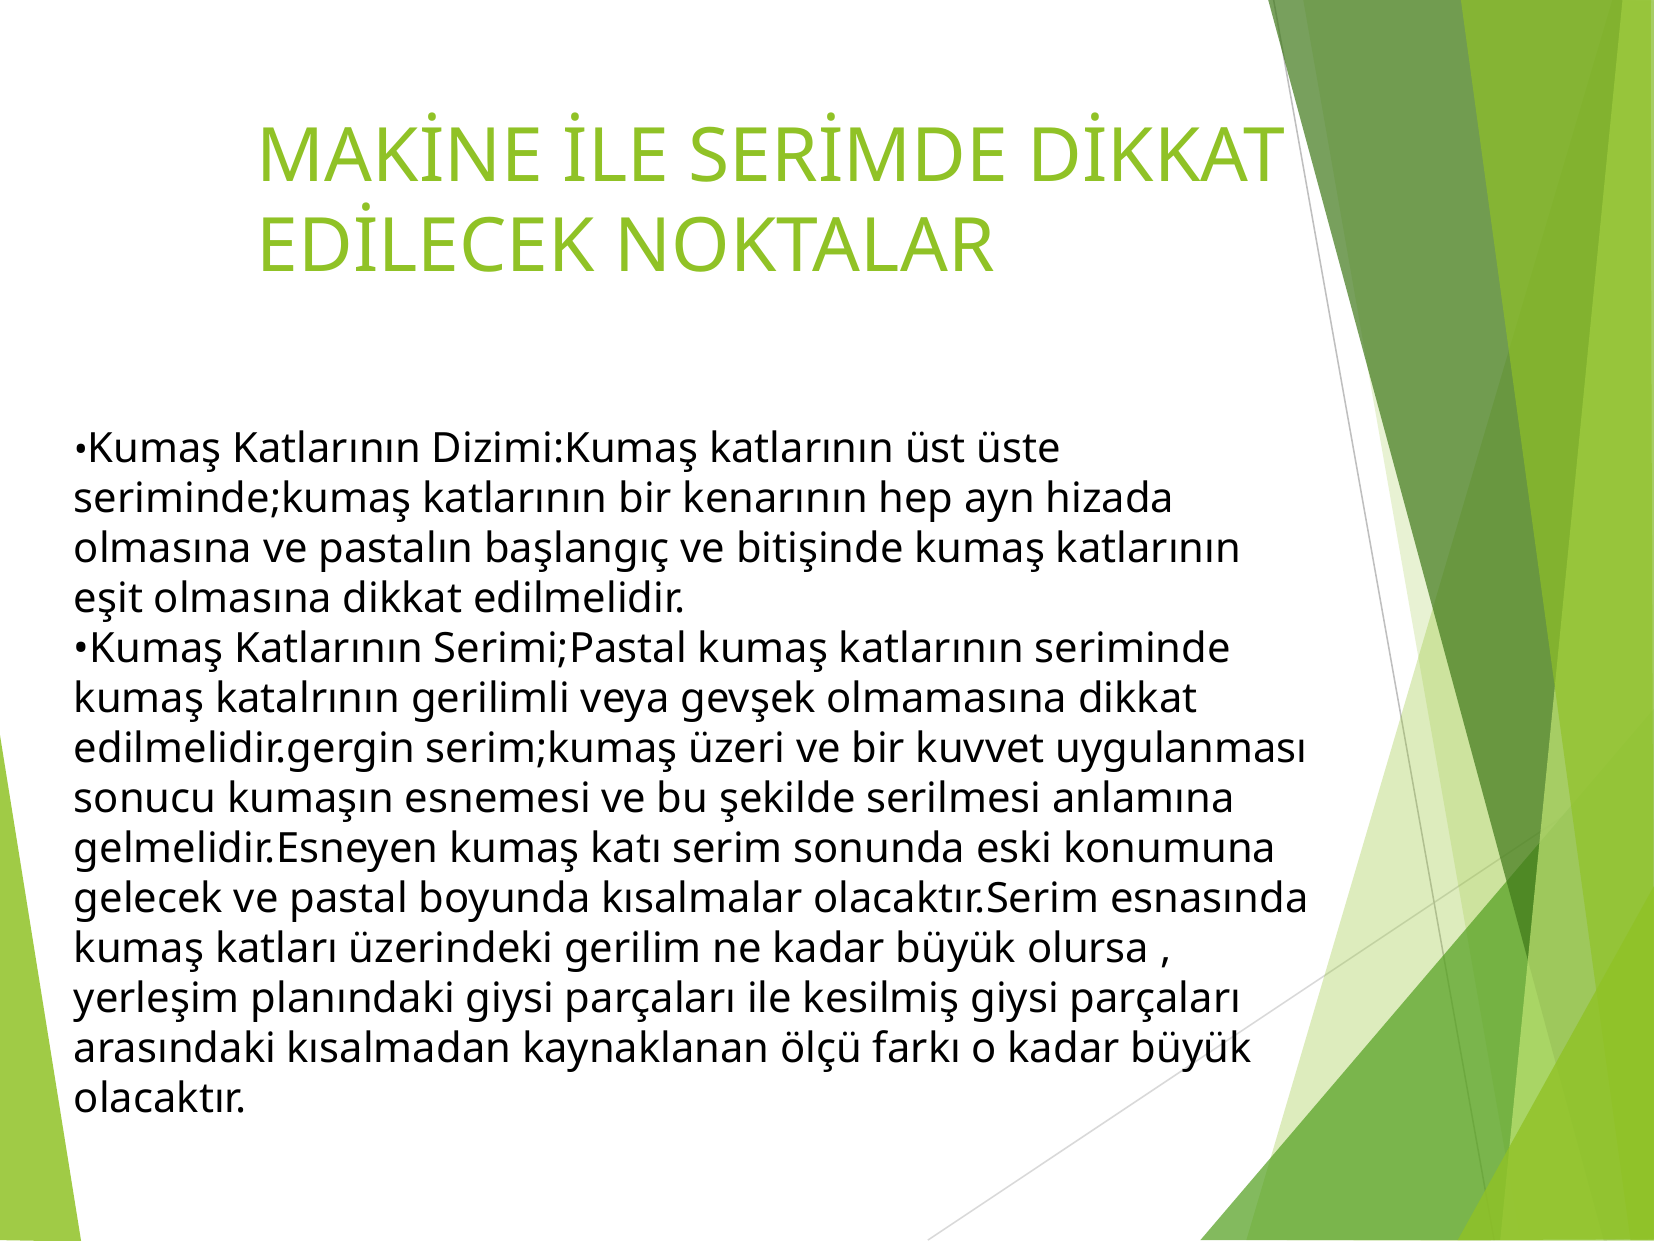

# MAKİNE İLE SERİMDE DİKKAT EDİLECEK NOKTALAR
•Kumaş Katlarının Dizimi:Kumaş katlarının üst üste seriminde;kumaş katlarının bir kenarının hep ayn hizada olmasına ve pastalın başlangıç ve bitişinde kumaş katlarının eşit olmasına dikkat edilmelidir.
•Kumaş Katlarının Serimi;Pastal kumaş katlarının seriminde kumaş katalrının gerilimli veya gevşek olmamasına dikkat edilmelidir.gergin serim;kumaş üzeri ve bir kuvvet uygulanması sonucu kumaşın esnemesi ve bu şekilde serilmesi anlamına gelmelidir.Esneyen kumaş katı serim sonunda eski konumuna gelecek ve pastal boyunda kısalmalar olacaktır.Serim esnasında kumaş katları üzerindeki gerilim ne kadar büyük olursa , yerleşim planındaki giysi parçaları ile kesilmiş giysi parçaları arasındaki kısalmadan kaynaklanan ölçü farkı o kadar büyük olacaktır.